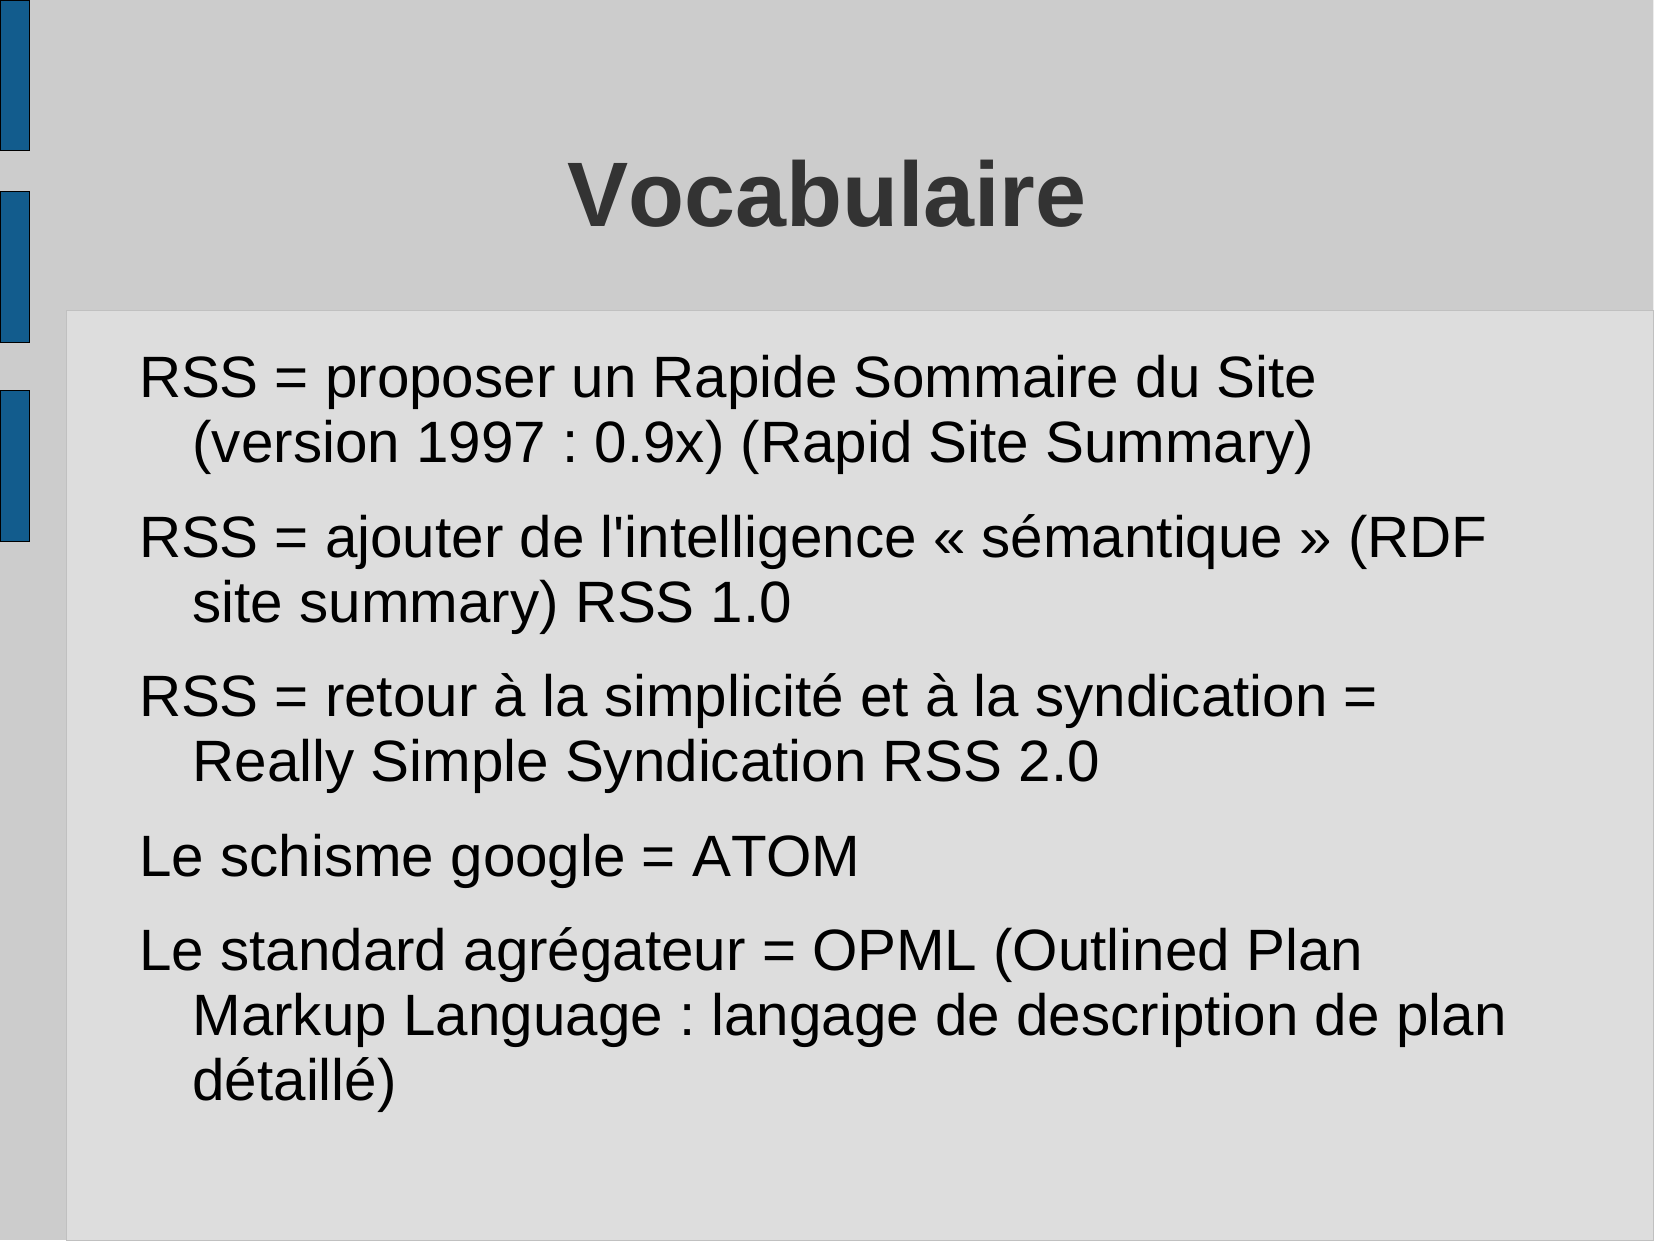

# Vocabulaire
RSS = proposer un Rapide Sommaire du Site (version 1997 : 0.9x) (Rapid Site Summary)
RSS = ajouter de l'intelligence « sémantique » (RDF site summary) RSS 1.0
RSS = retour à la simplicité et à la syndication = Really Simple Syndication RSS 2.0
Le schisme google = ATOM
Le standard agrégateur = OPML (Outlined Plan Markup Language : langage de description de plan détaillé)